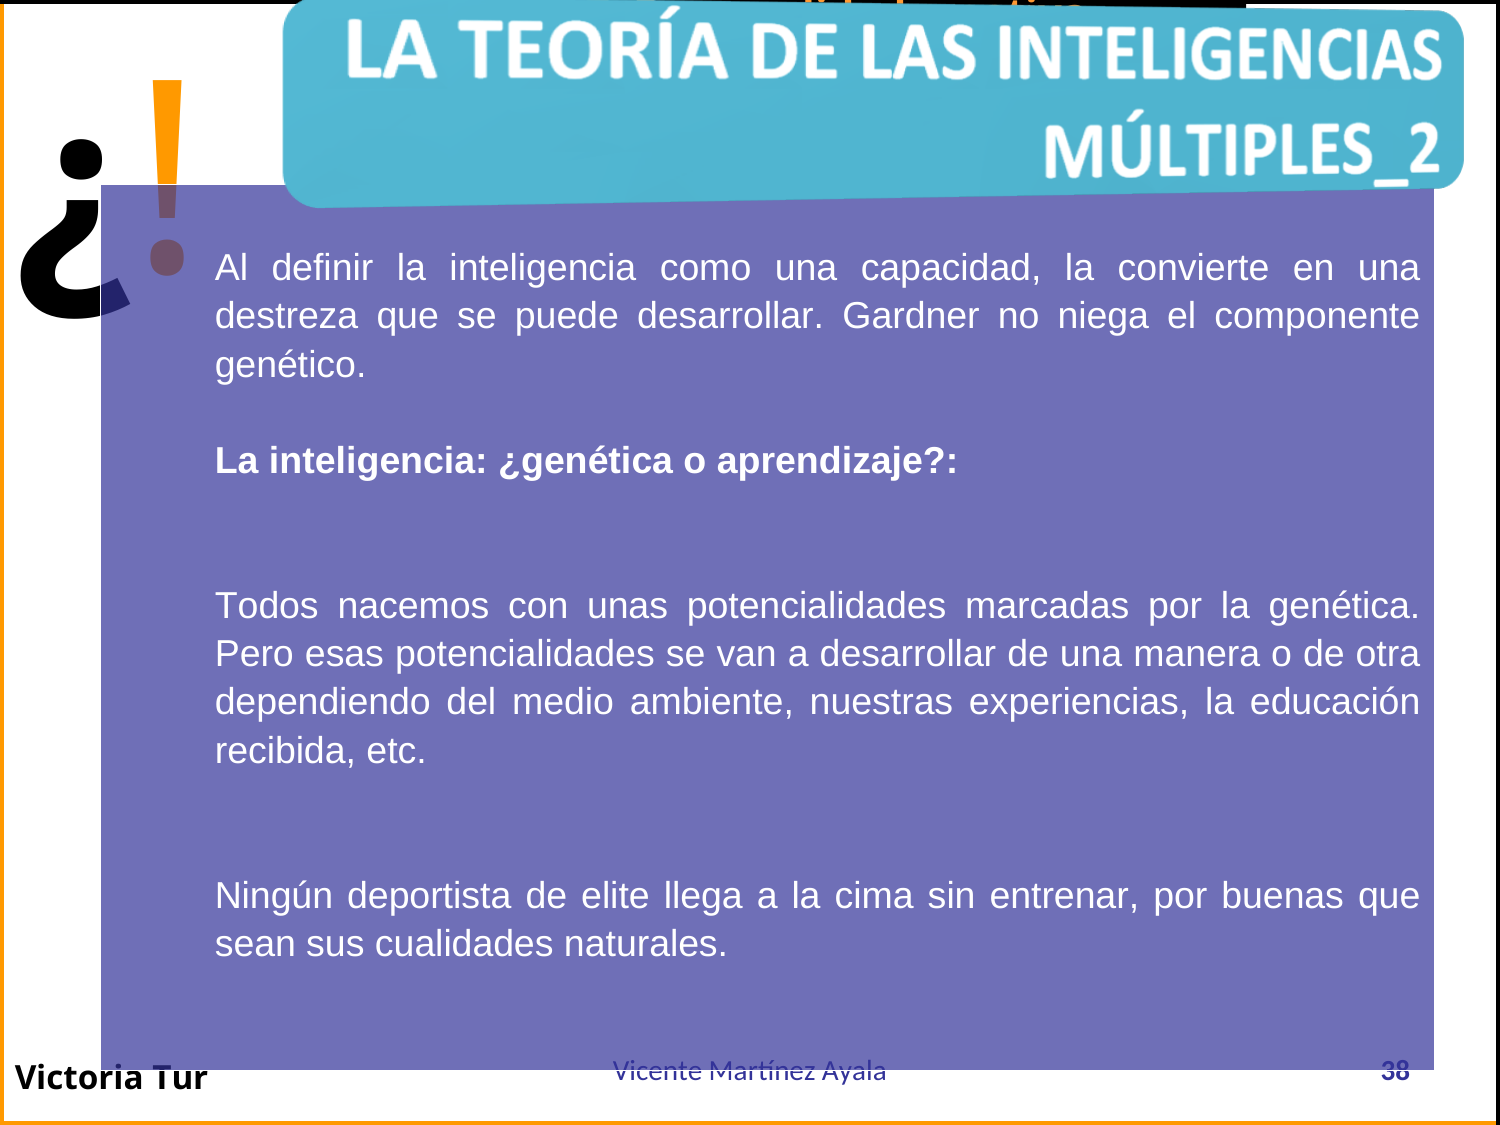

AAl definir la inteligencia como una capacidad, la convierte en una destreza que se puede desarrollar. Gardner no niega el componente genético.
LLa inteligencia: ¿genética o aprendizaje?:
TTodos nacemos con unas potencialidades marcadas por la genética. Pero esas potencialidades se van a desarrollar de una manera o de otra dependiendo del medio ambiente, nuestras experiencias, la educación recibida, etc.
NNingún deportista de elite llega a la cima sin entrenar, por buenas que sean sus cualidades naturales.
Vicente Martínez Ayala